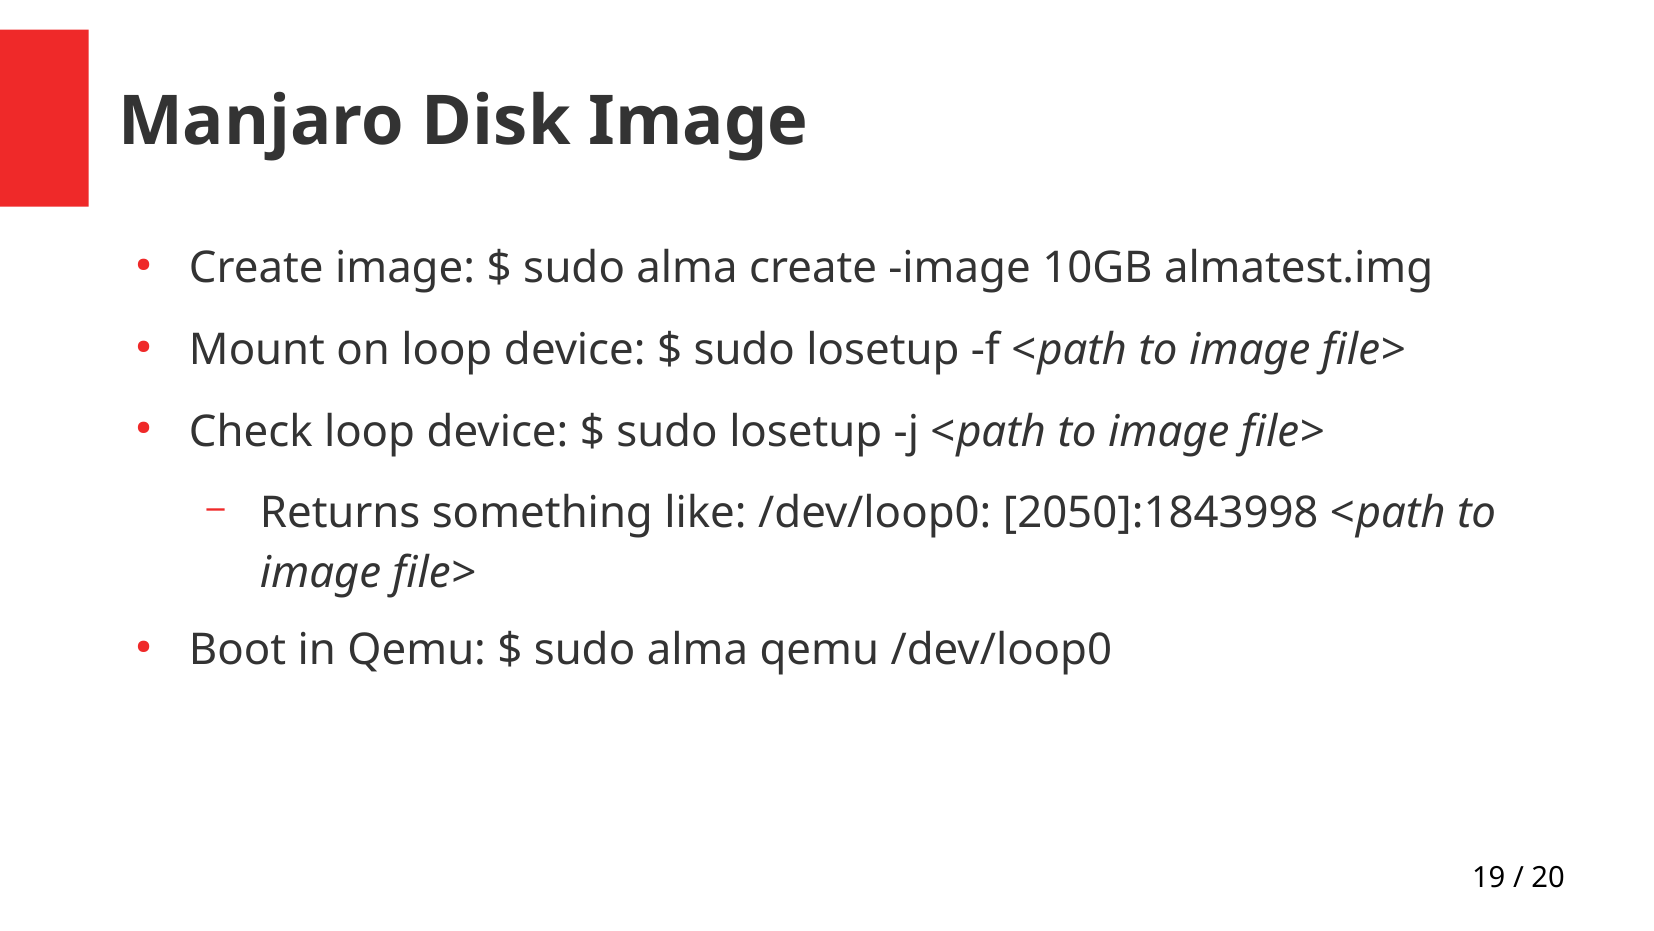

# Manjaro Disk Image
Create image: $ sudo alma create -image 10GB almatest.img
Mount on loop device: $ sudo losetup -f <path to image file>
Check loop device: $ sudo losetup -j <path to image file>
Returns something like: /dev/loop0: [2050]:1843998 <path to image file>
Boot in Qemu: $ sudo alma qemu /dev/loop0
19